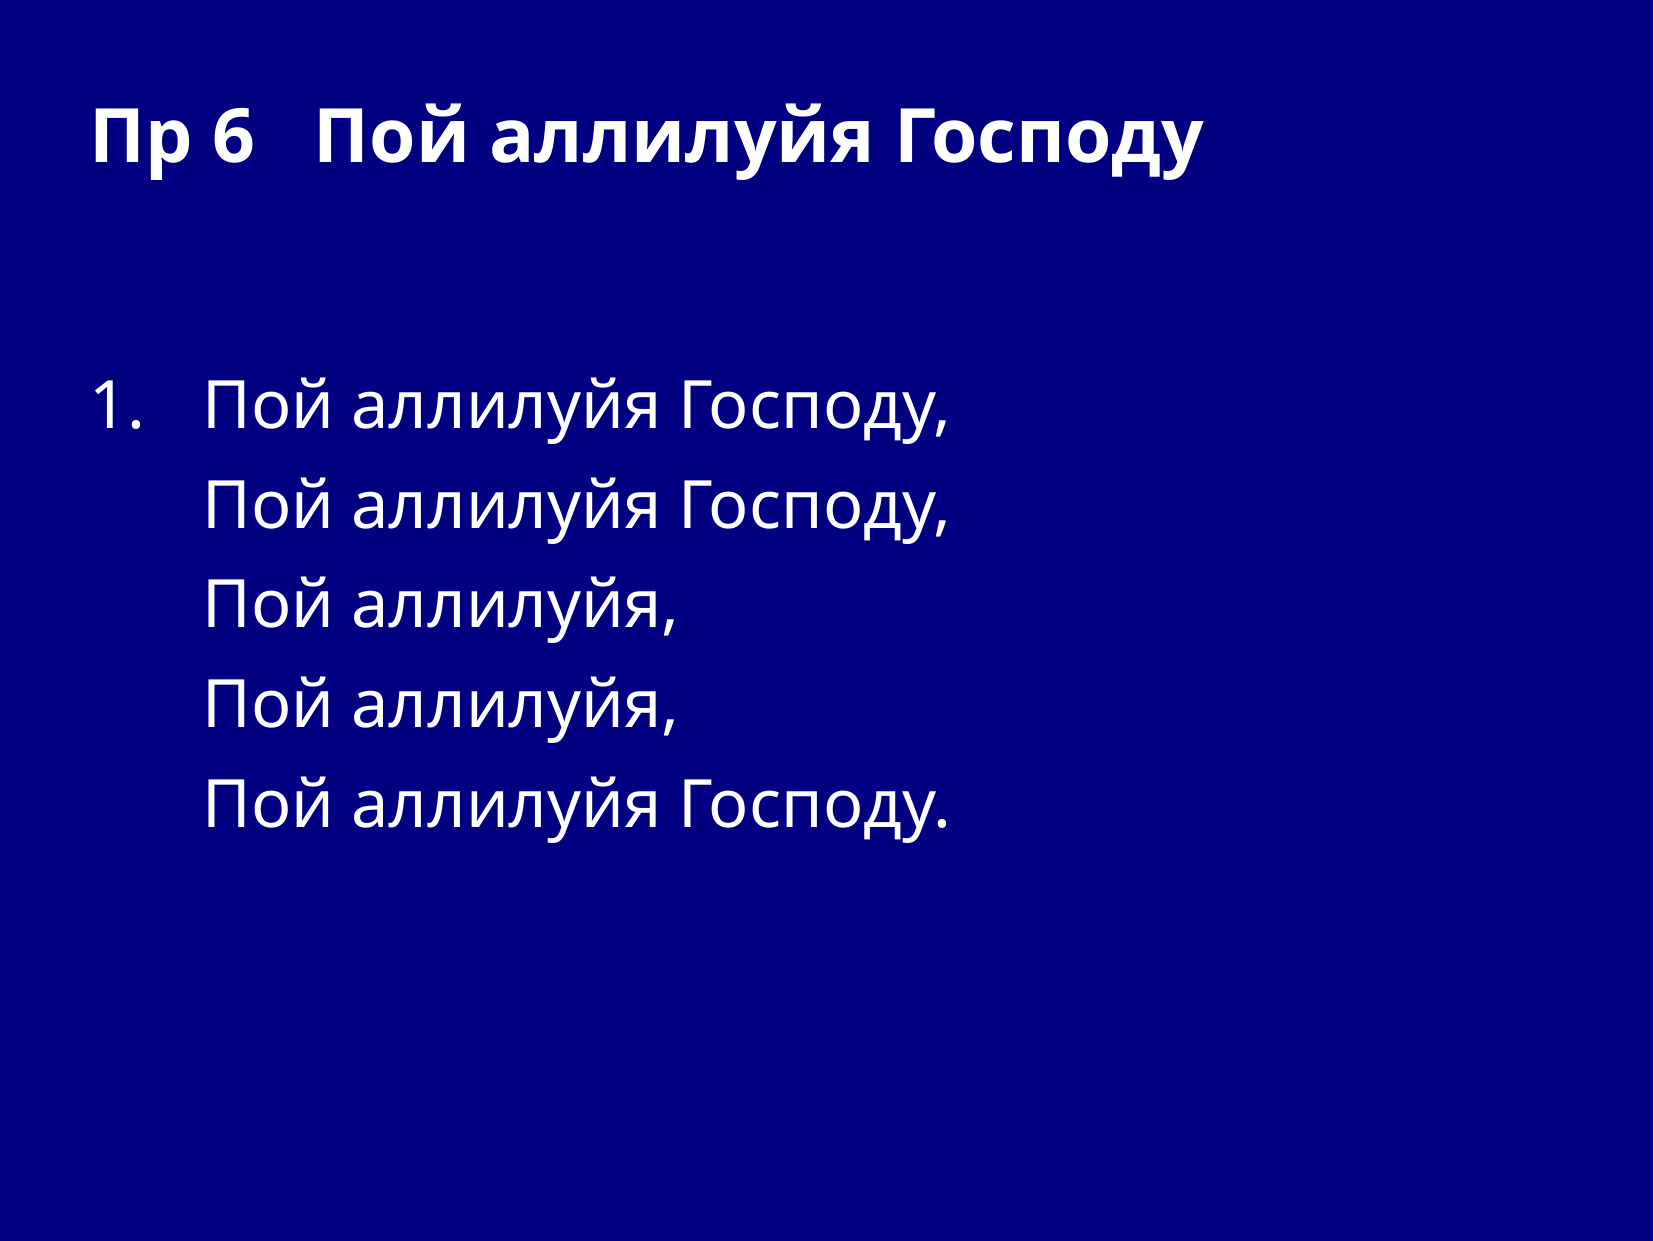

Пр 6 Пой аллилуйя Господу
1.	Пой аллилуйя Господу,
	Пой аллилуйя Господу,
	Пой аллилуйя,
	Пой аллилуйя,
	Пой аллилуйя Господу.